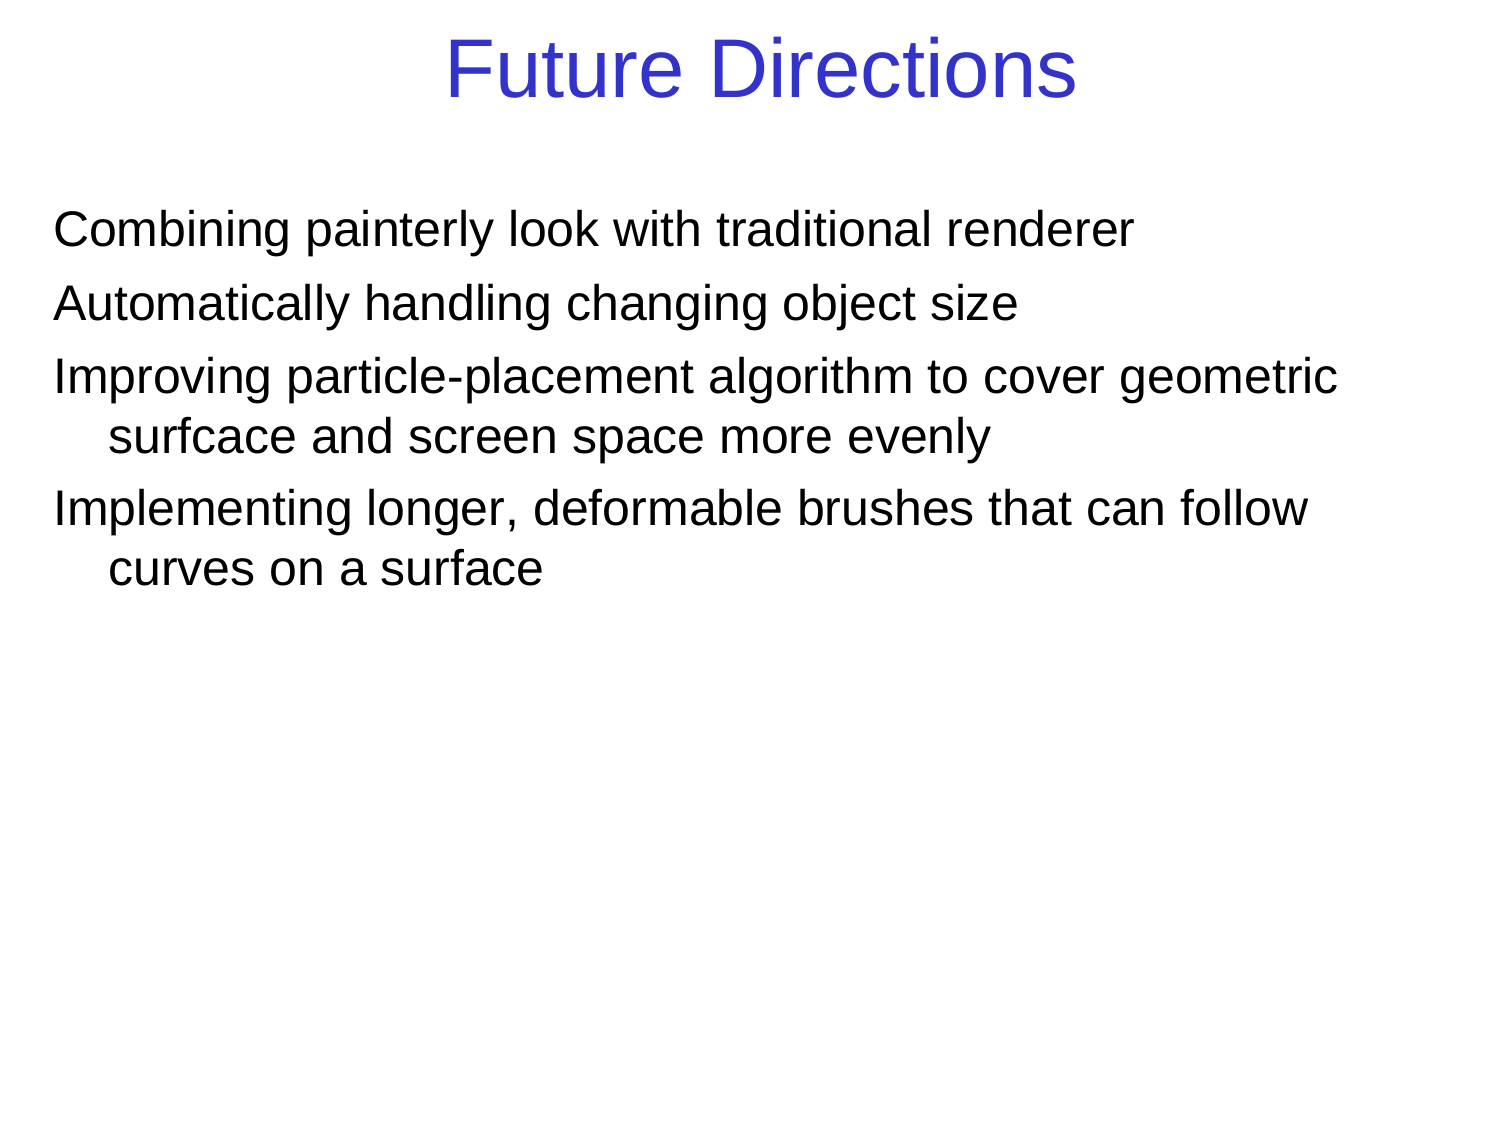

# Future Directions
Combining painterly look with traditional renderer
Automatically handling changing object size
Improving particle-placement algorithm to cover geometric surfcace and screen space more evenly
Implementing longer, deformable brushes that can follow curves on a surface